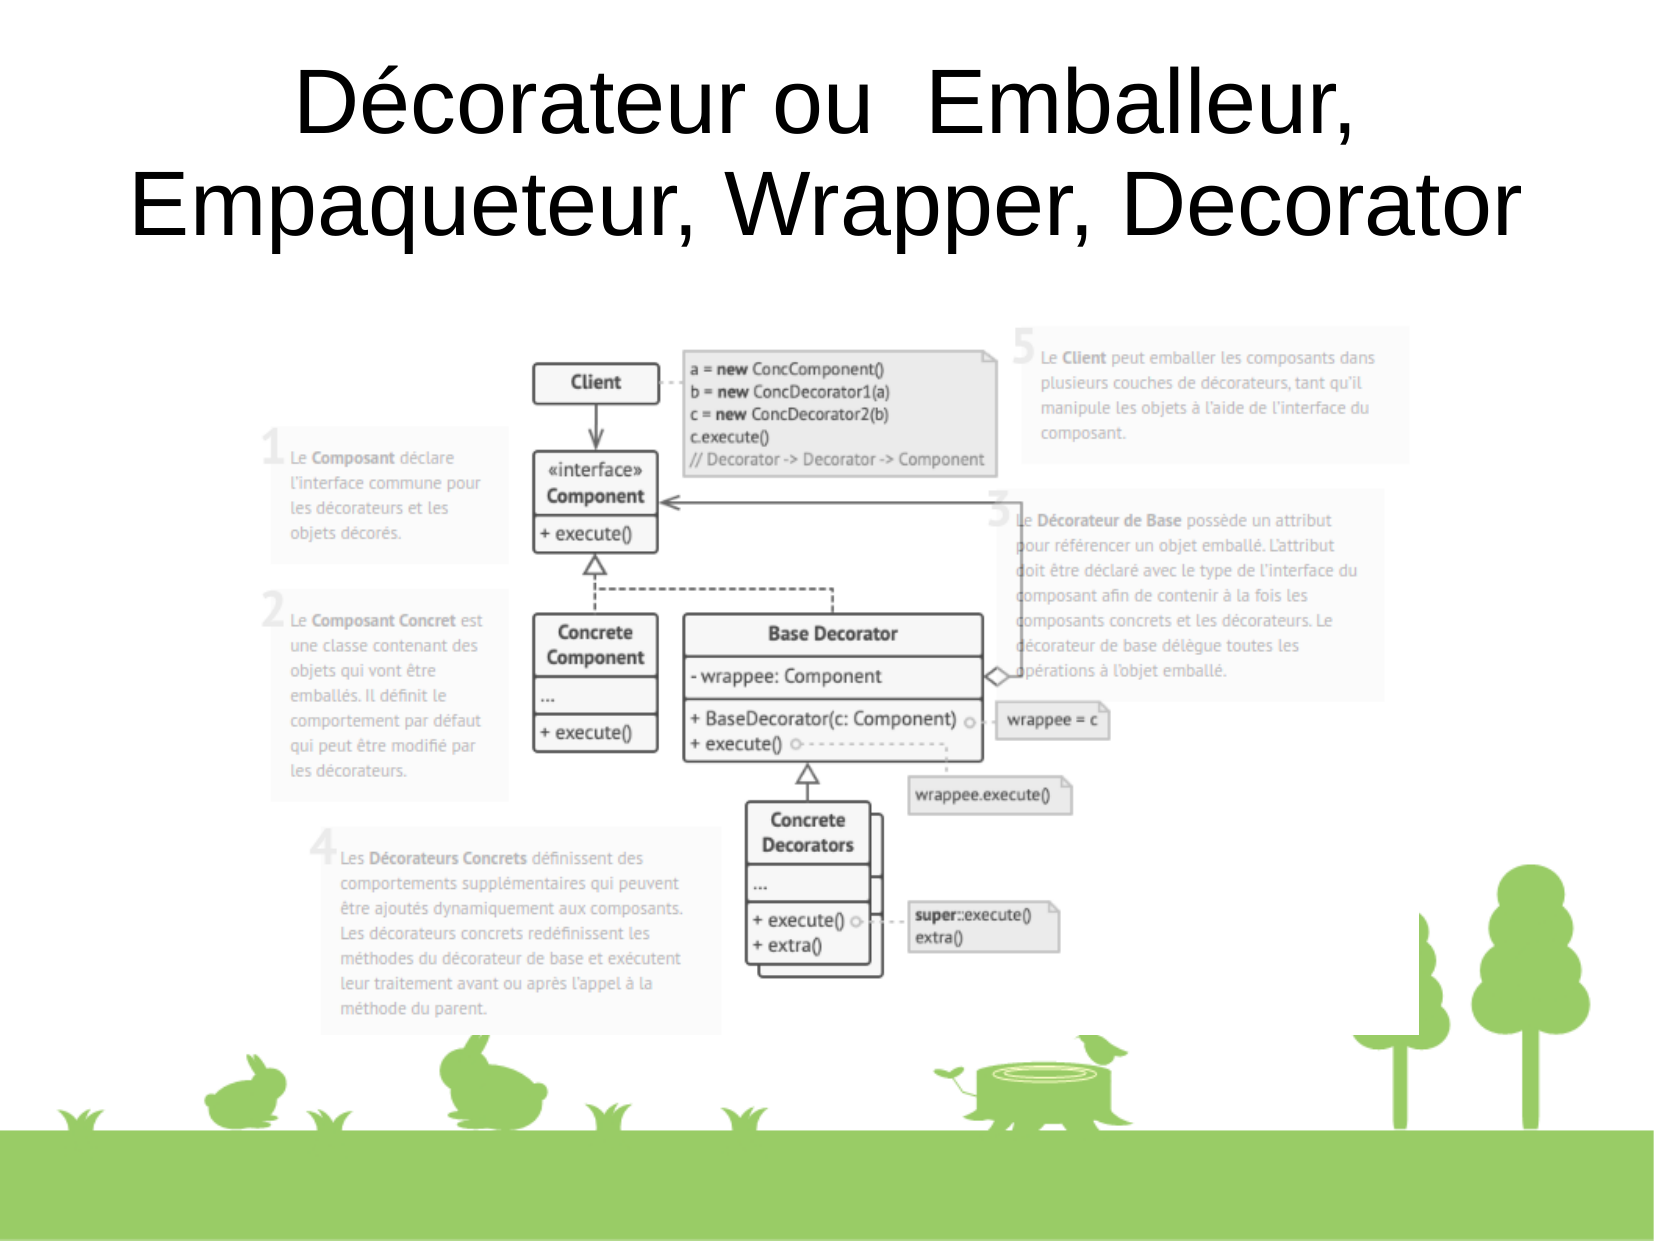

# Décorateur ou Emballeur, Empaqueteur, Wrapper, Decorator